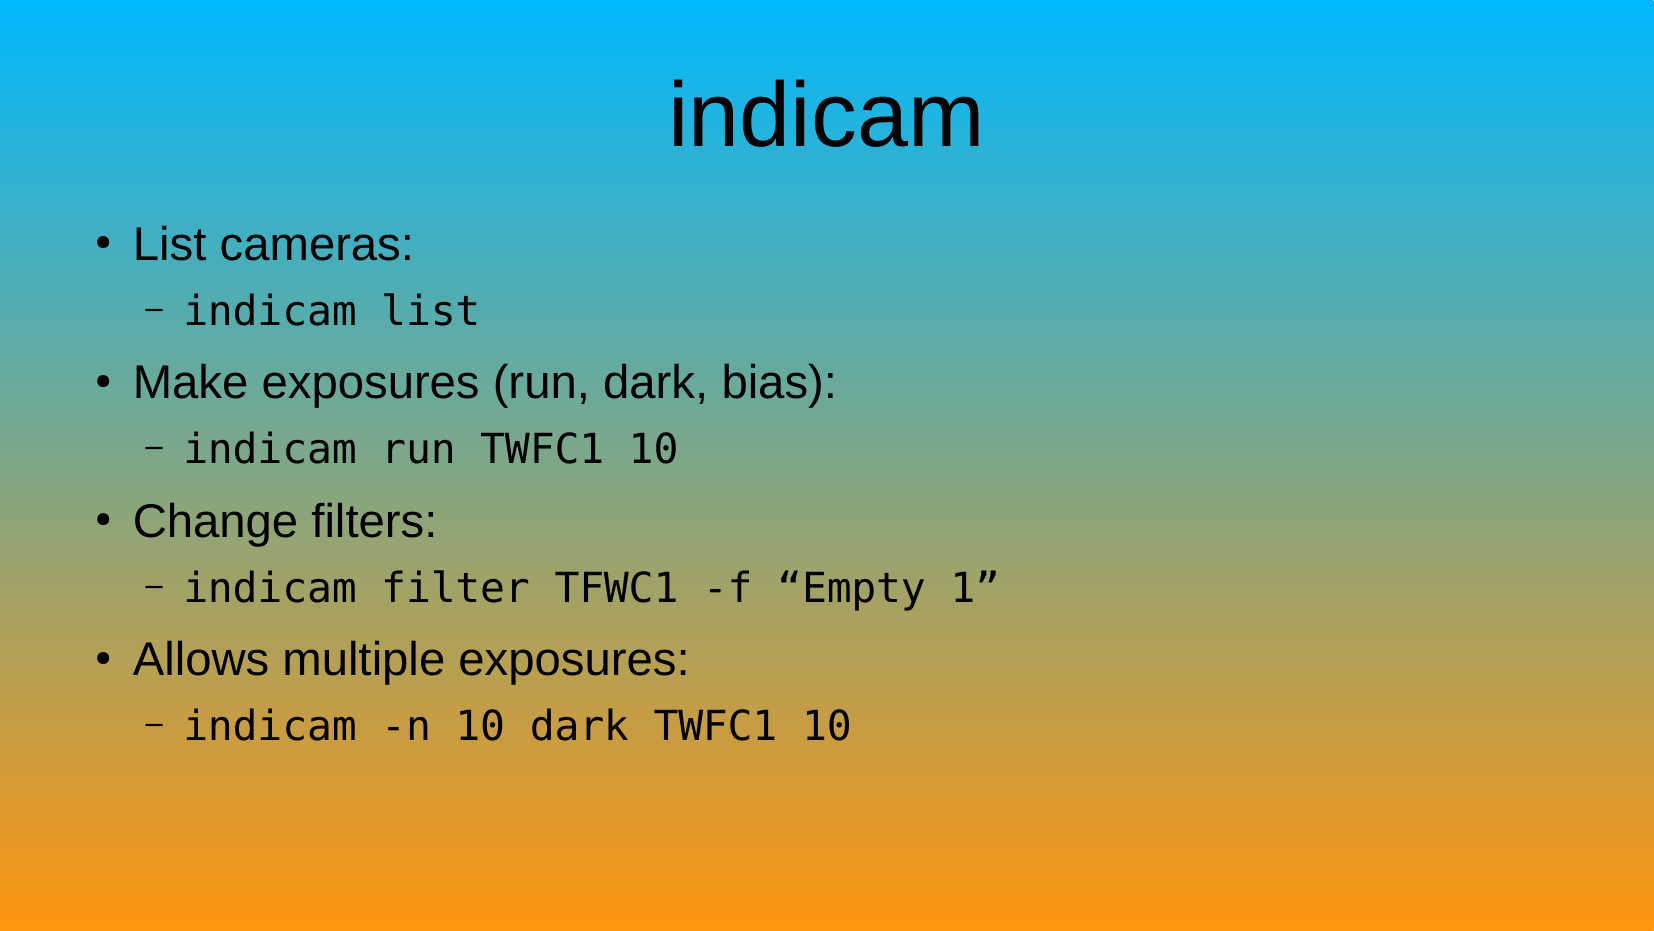

# indicam
List cameras:
indicam list
Make exposures (run, dark, bias):
indicam run TWFC1 10
Change filters:
indicam filter TFWC1 -f “Empty 1”
Allows multiple exposures:
indicam -n 10 dark TWFC1 10